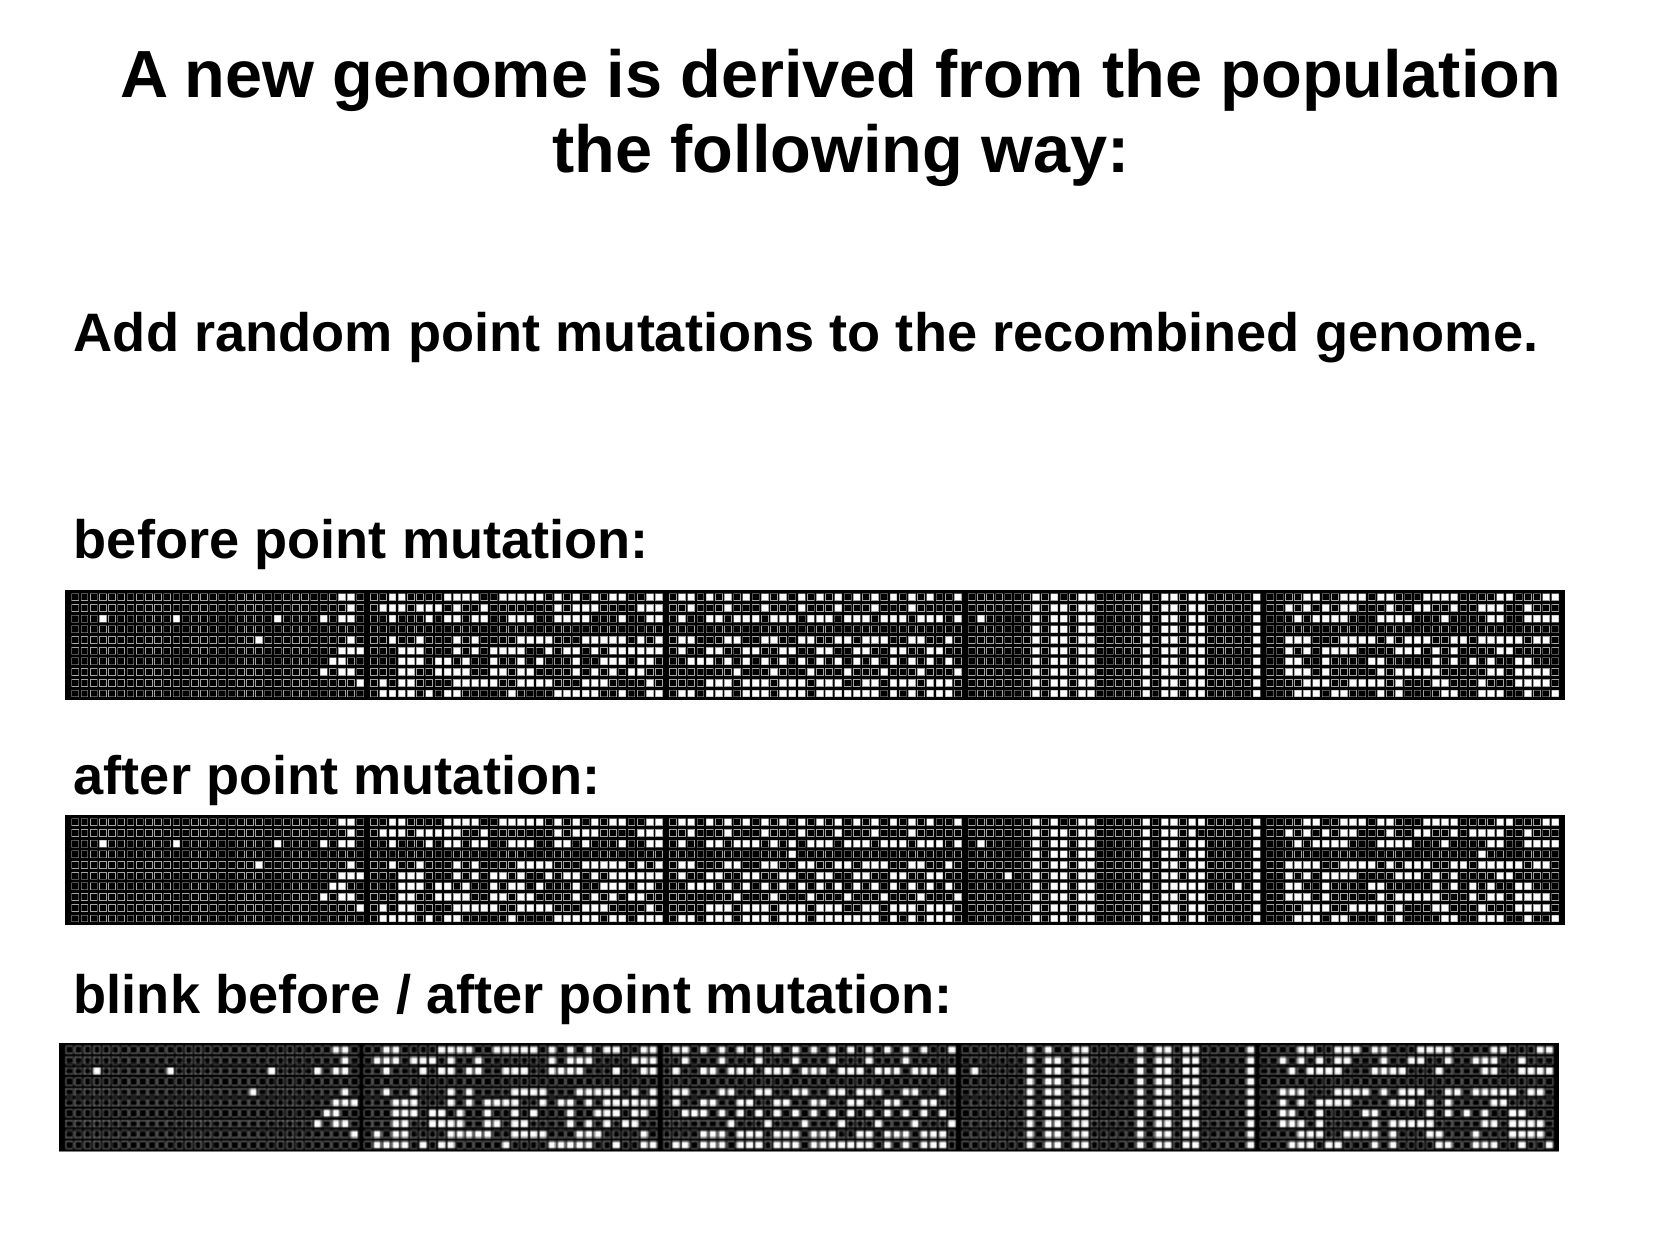

A new genome is derived from the population
the following way:
Add random point mutations to the recombined genome.
before point mutation:
after point mutation:
blink before / after point mutation: